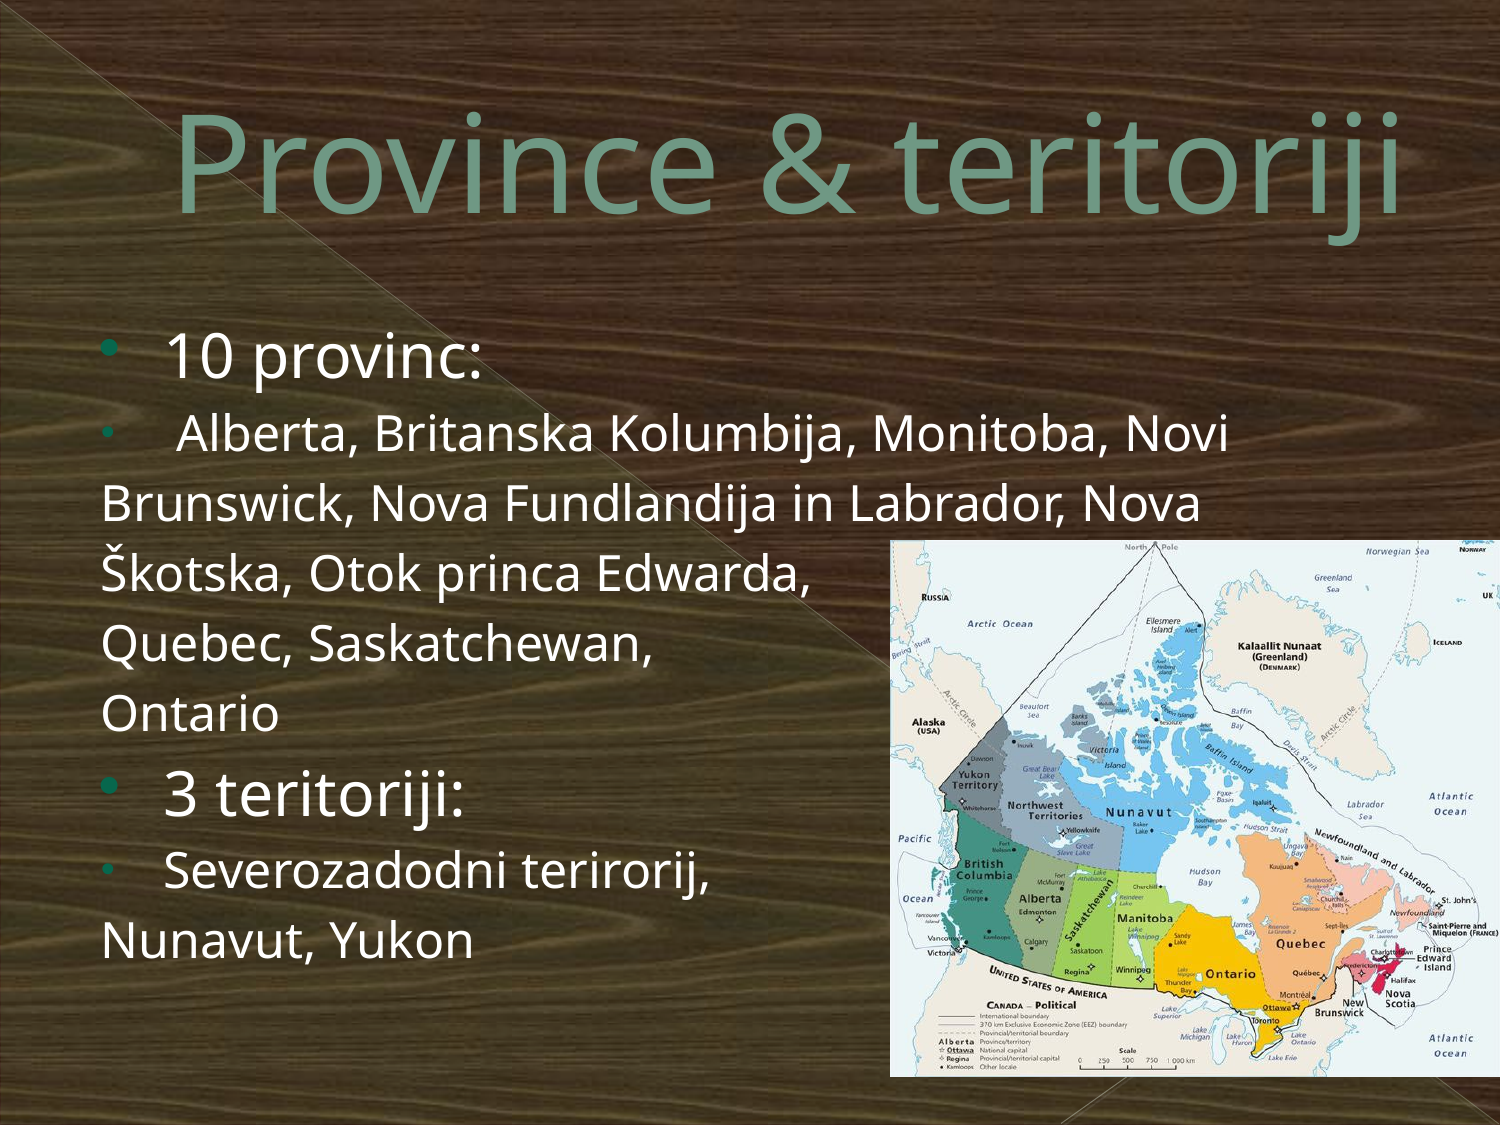

# Province & teritoriji
10 provinc:
 Alberta, Britanska Kolumbija, Monitoba, Novi
Brunswick, Nova Fundlandija in Labrador, Nova
Škotska, Otok princa Edwarda,
Quebec, Saskatchewan,
Ontario
3 teritoriji:
Severozadodni terirorij,
Nunavut, Yukon